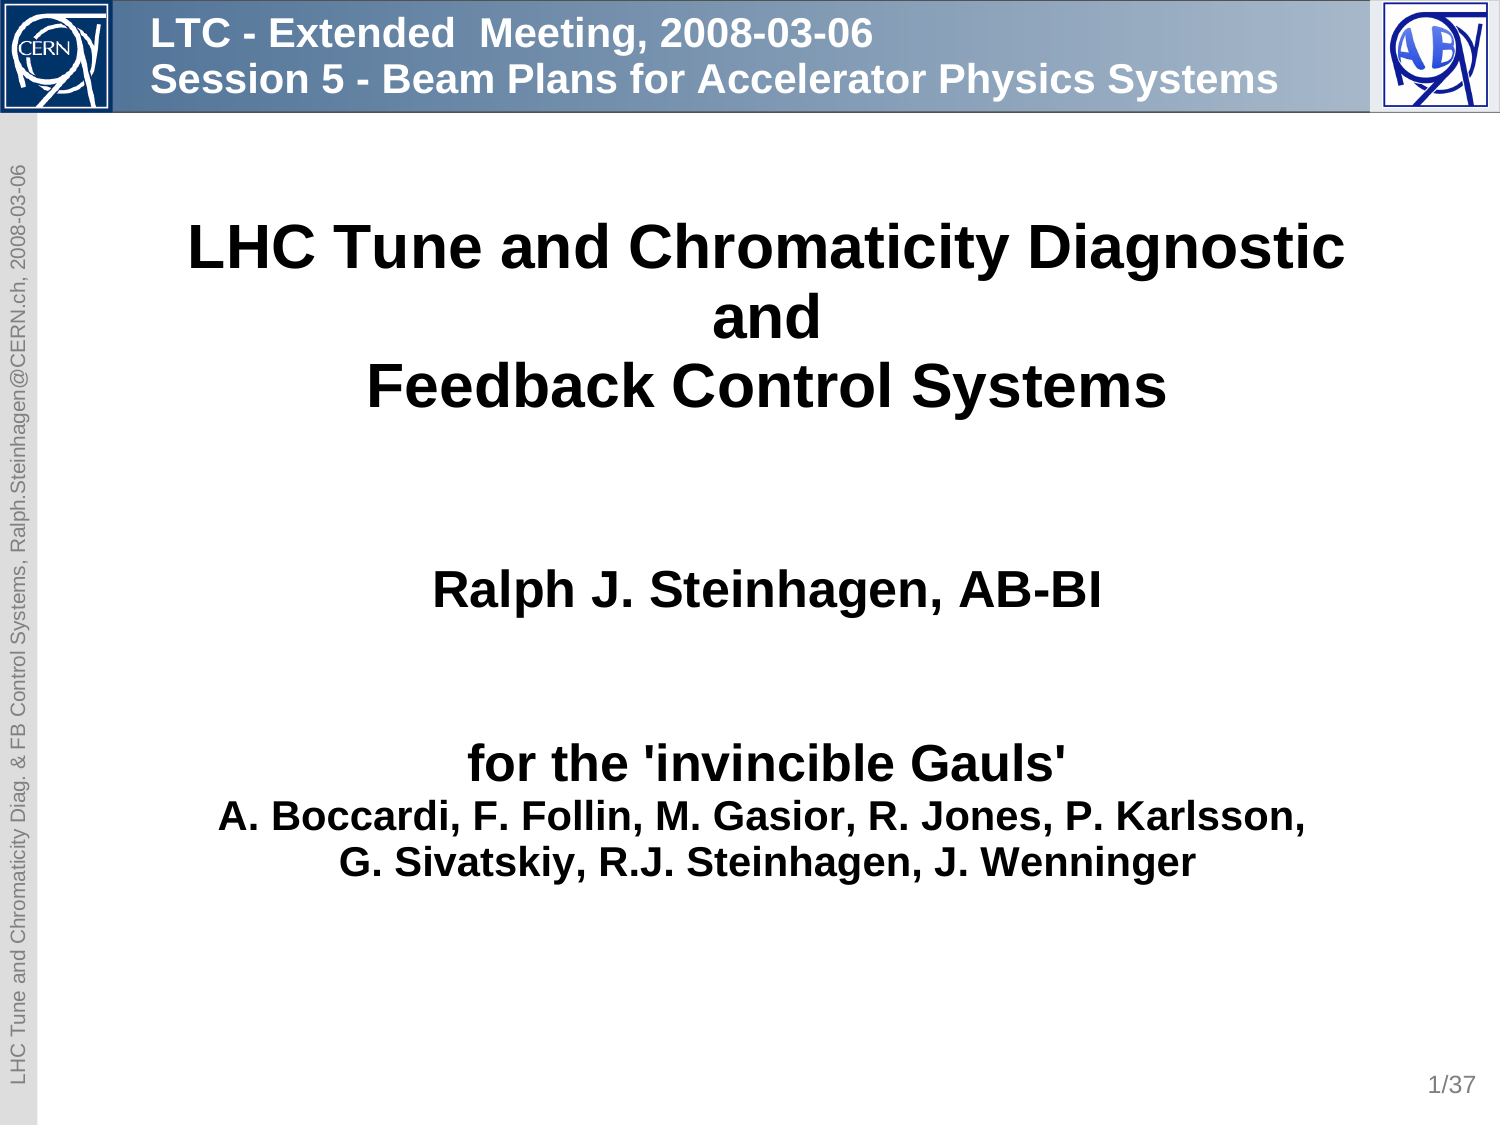

# LTC - Extended Meeting, 2008-03-06 Session 5 - Beam Plans for Accelerator Physics Systems
LHC Tune and Chromaticity Diagnostic
and
Feedback Control Systems
Ralph J. Steinhagen, AB-BI
for the 'invincible Gauls'
A. Boccardi, F. Follin, M. Gasior, R. Jones, P. Karlsson,
G. Sivatskiy, R.J. Steinhagen, J. Wenninger